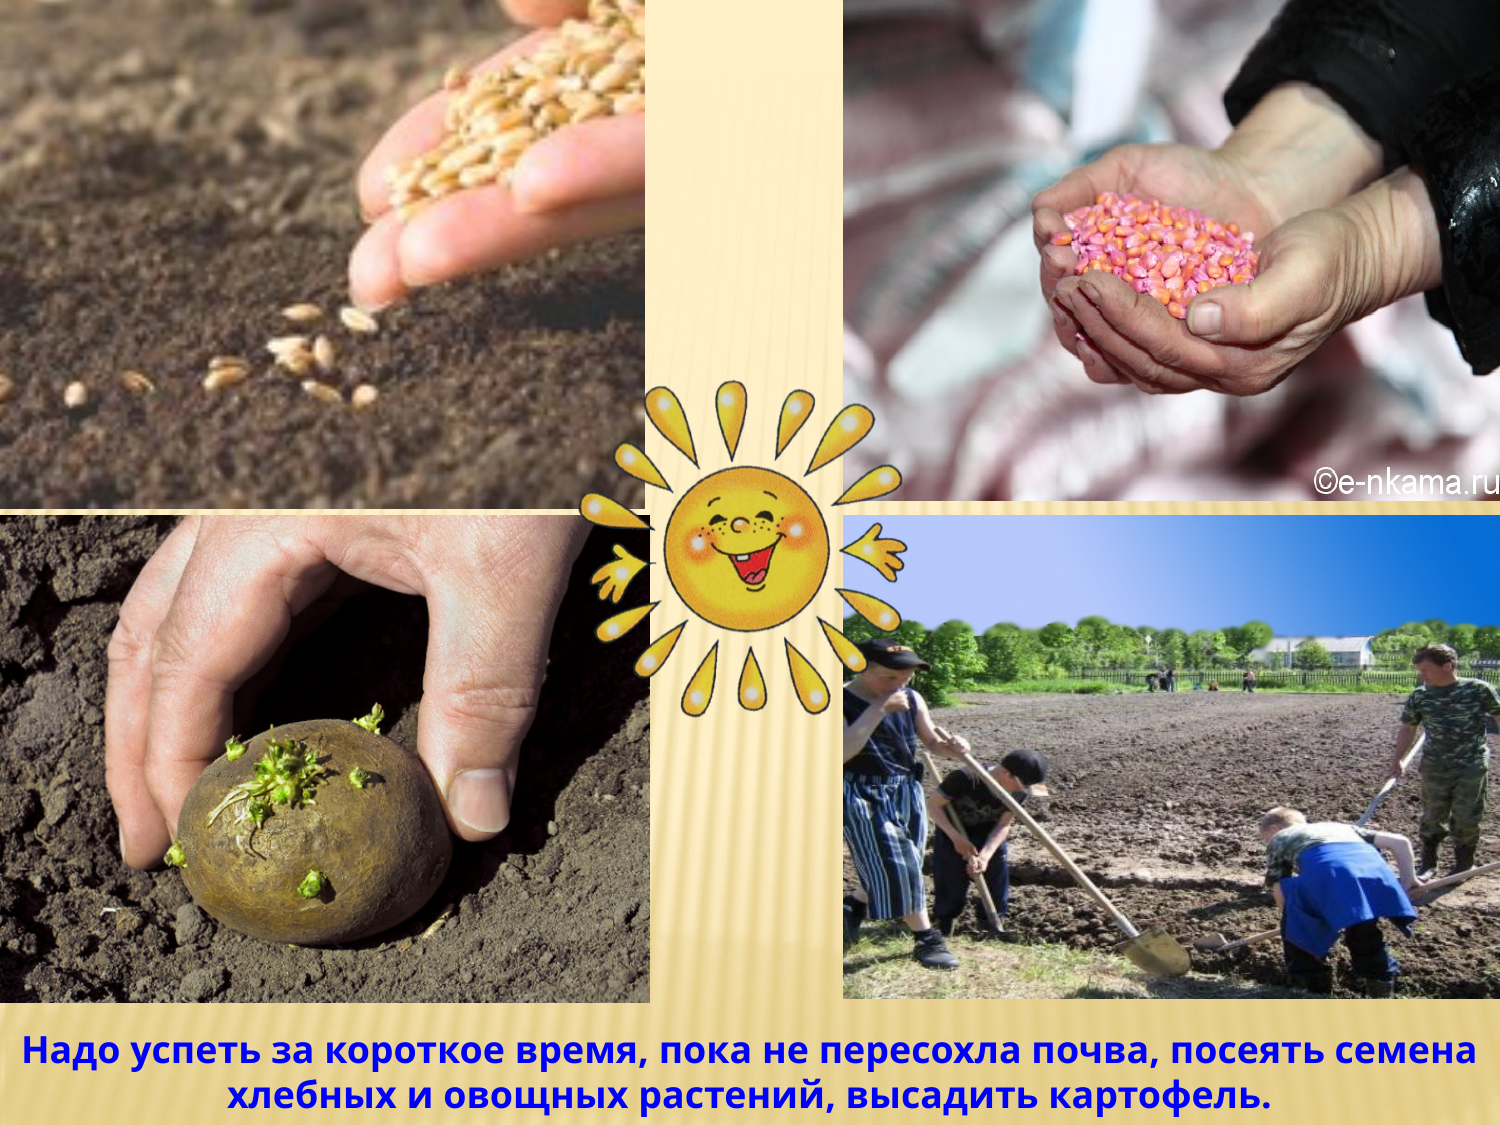

Надо успеть за короткое время, пока не пересохла почва, посеять семена хлебных и овощных растений, высадить картофель.